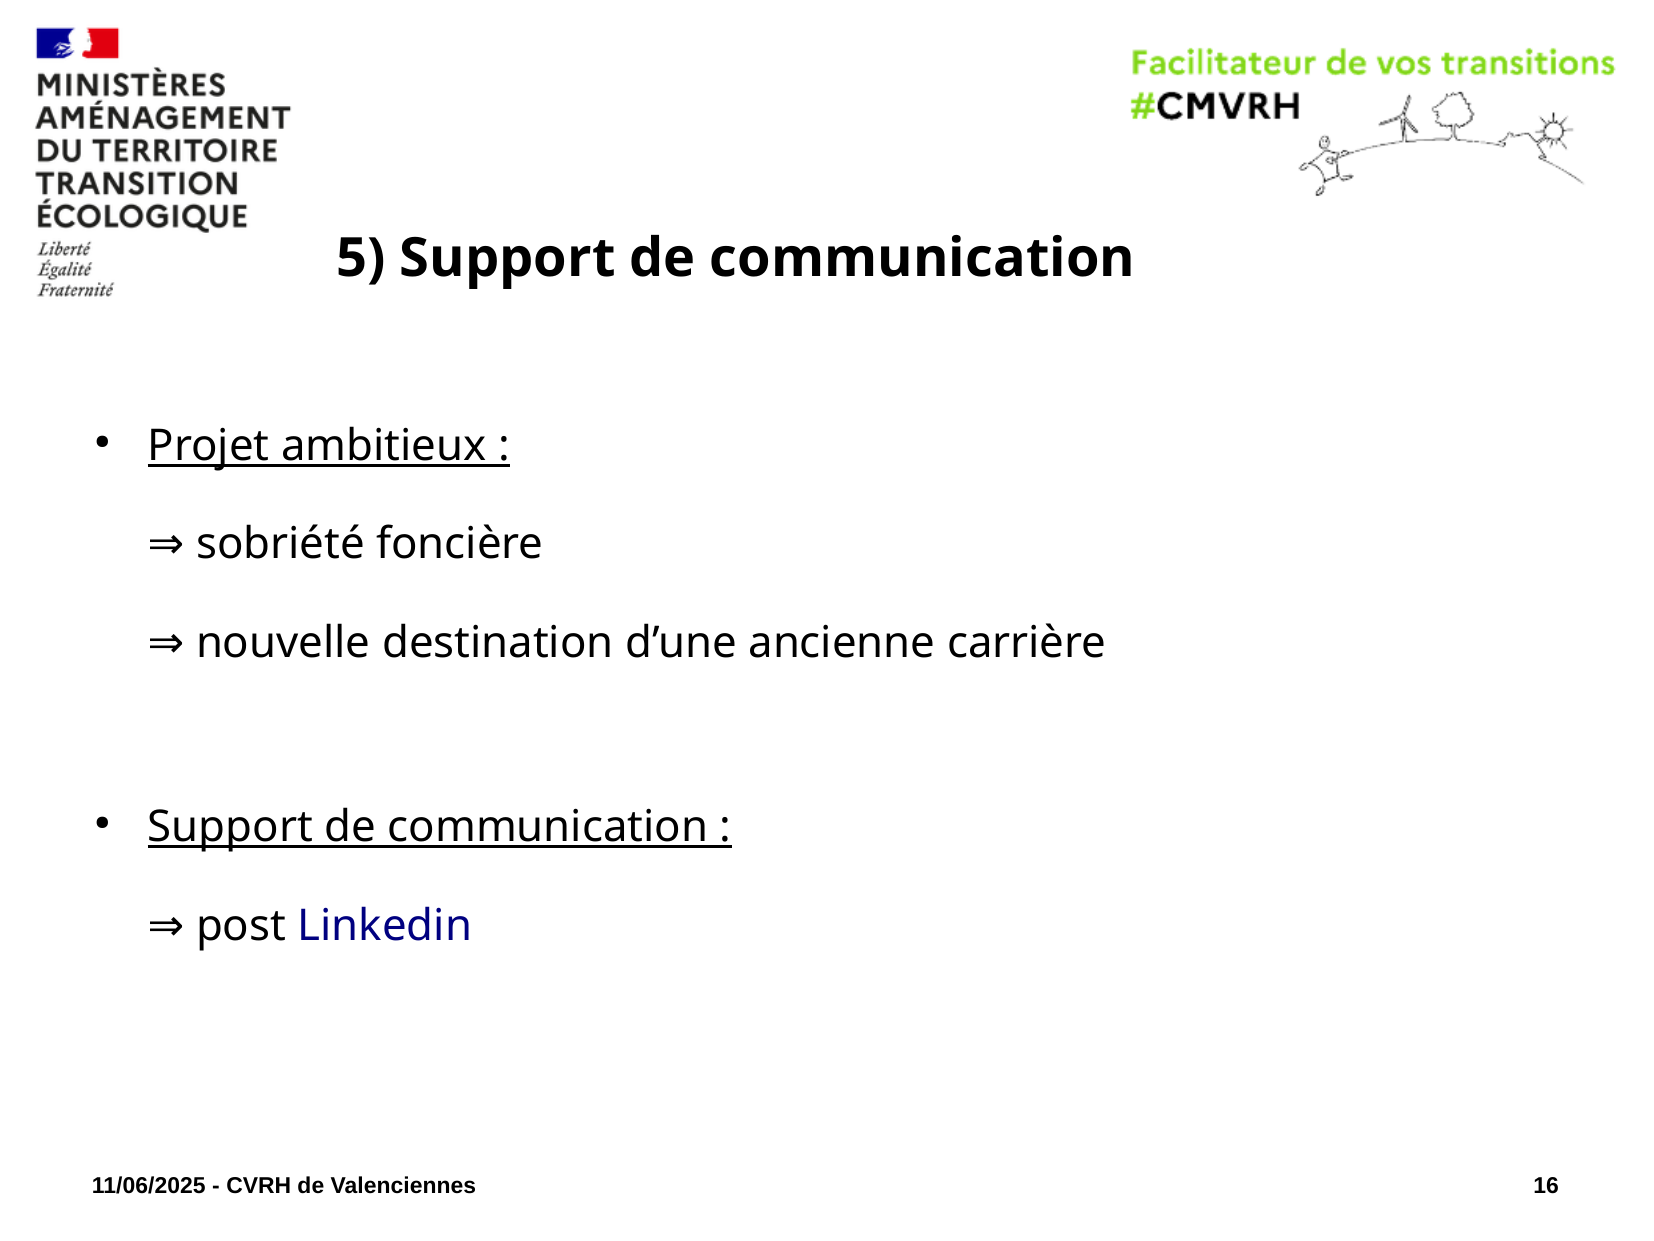

5) Support de communication
# Projet ambitieux :
⇒ sobriété foncière
⇒ nouvelle destination d’une ancienne carrière
Support de communication :
⇒ post Linkedin
11/06/2025 - CVRH de Valenciennes